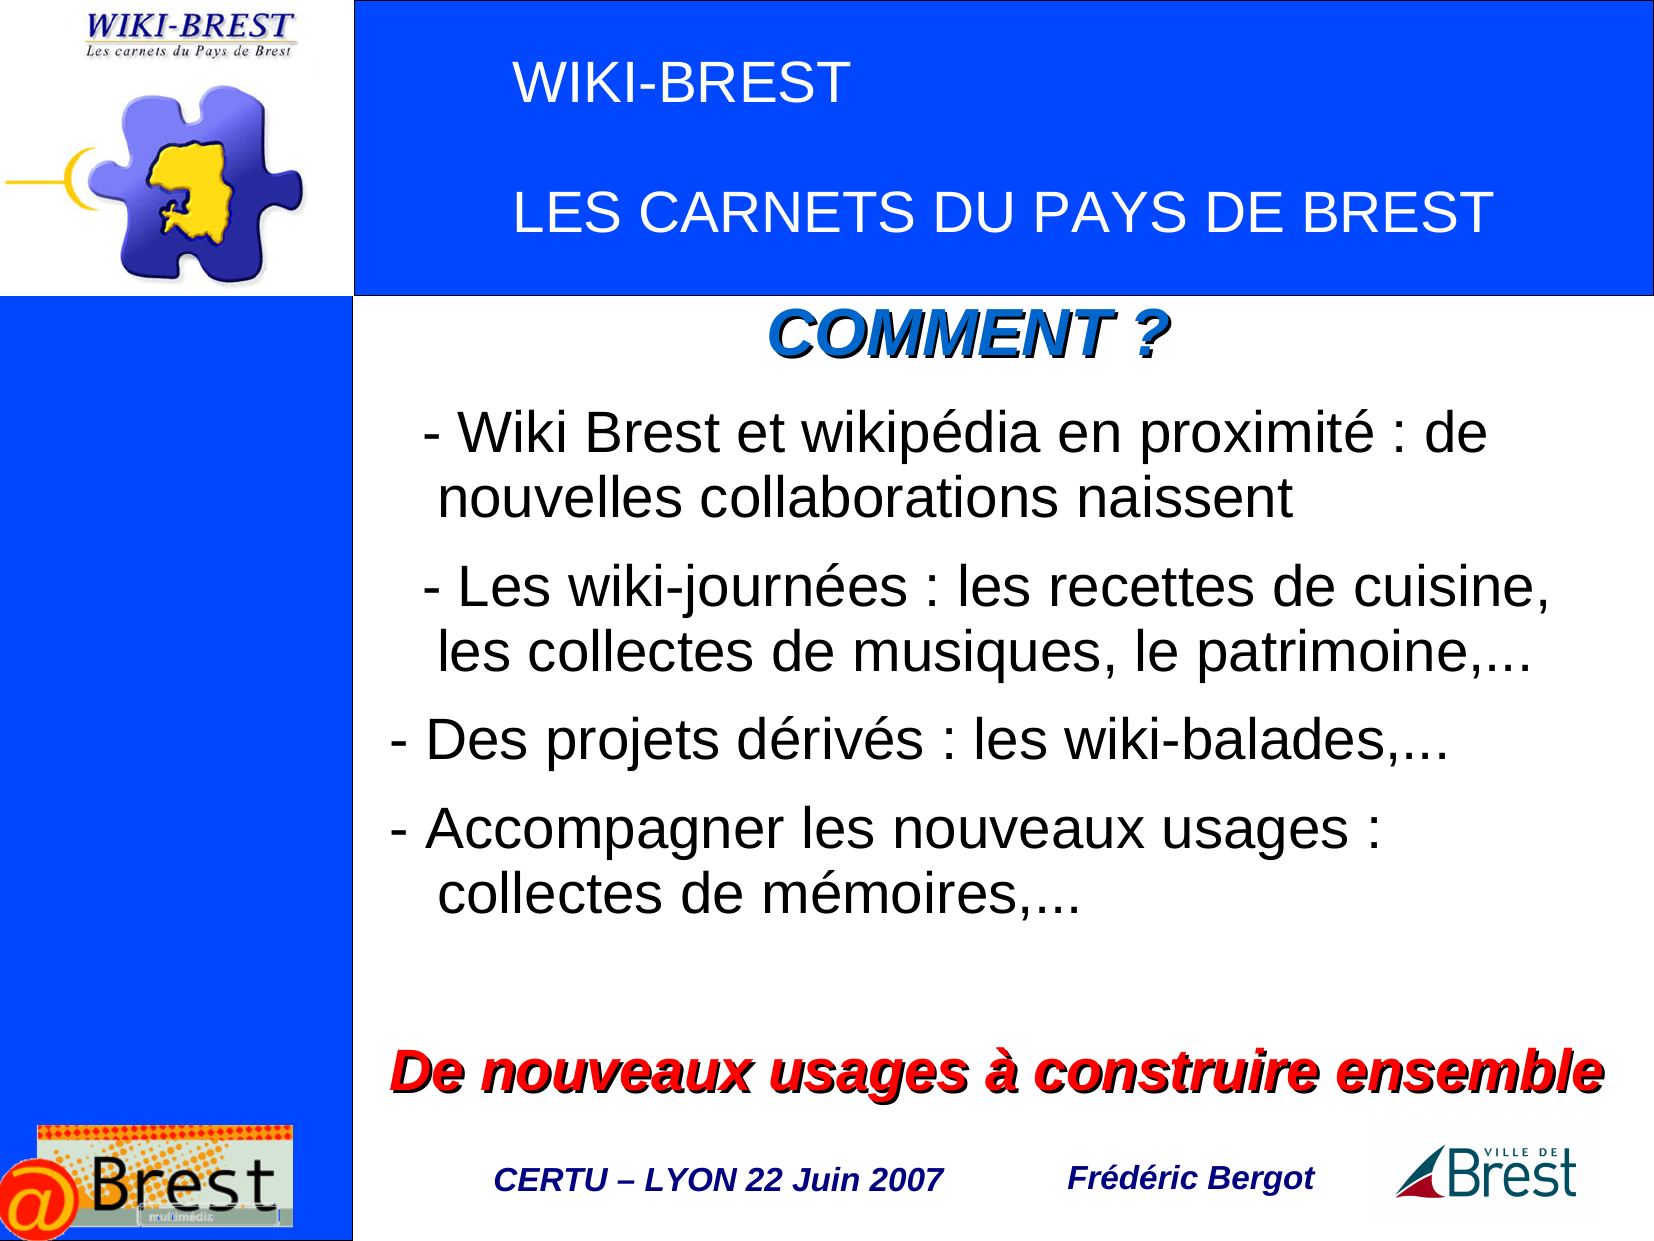

# COMMENT ?
 - Wiki Brest et wikipédia en proximité : de nouvelles collaborations naissent
 - Les wiki-journées : les recettes de cuisine, les collectes de musiques, le patrimoine,...
- Des projets dérivés : les wiki-balades,...
- Accompagner les nouveaux usages : collectes de mémoires,...
De nouveaux usages à construire ensemble